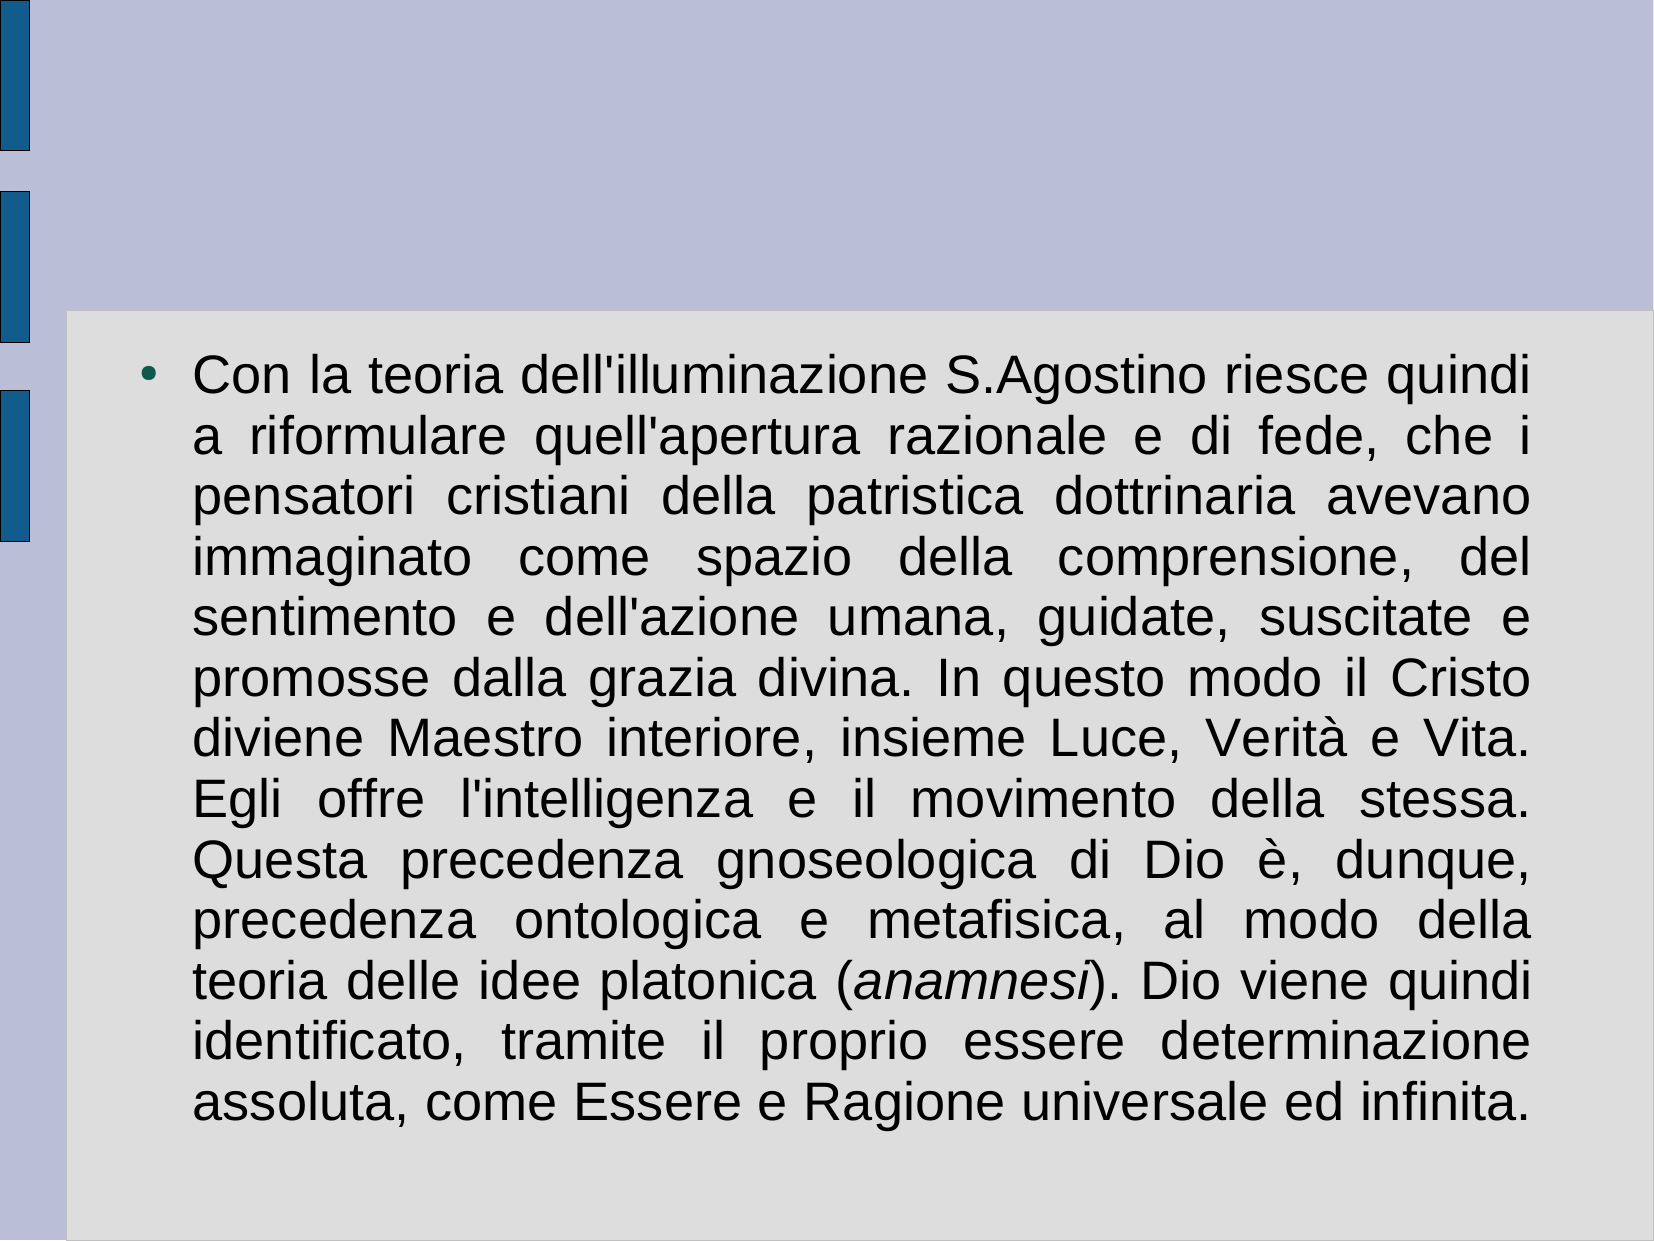

#
Con la teoria dell'illuminazione S.Agostino riesce quindi a riformulare quell'apertura razionale e di fede, che i pensatori cristiani della patristica dottrinaria avevano immaginato come spazio della comprensione, del sentimento e dell'azione umana, guidate, suscitate e promosse dalla grazia divina. In questo modo il Cristo diviene Maestro interiore, insieme Luce, Verità e Vita. Egli offre l'intelligenza e il movimento della stessa. Questa precedenza gnoseologica di Dio è, dunque, precedenza ontologica e metafisica, al modo della teoria delle idee platonica (anamnesi). Dio viene quindi identificato, tramite il proprio essere determinazione assoluta, come Essere e Ragione universale ed infinita.